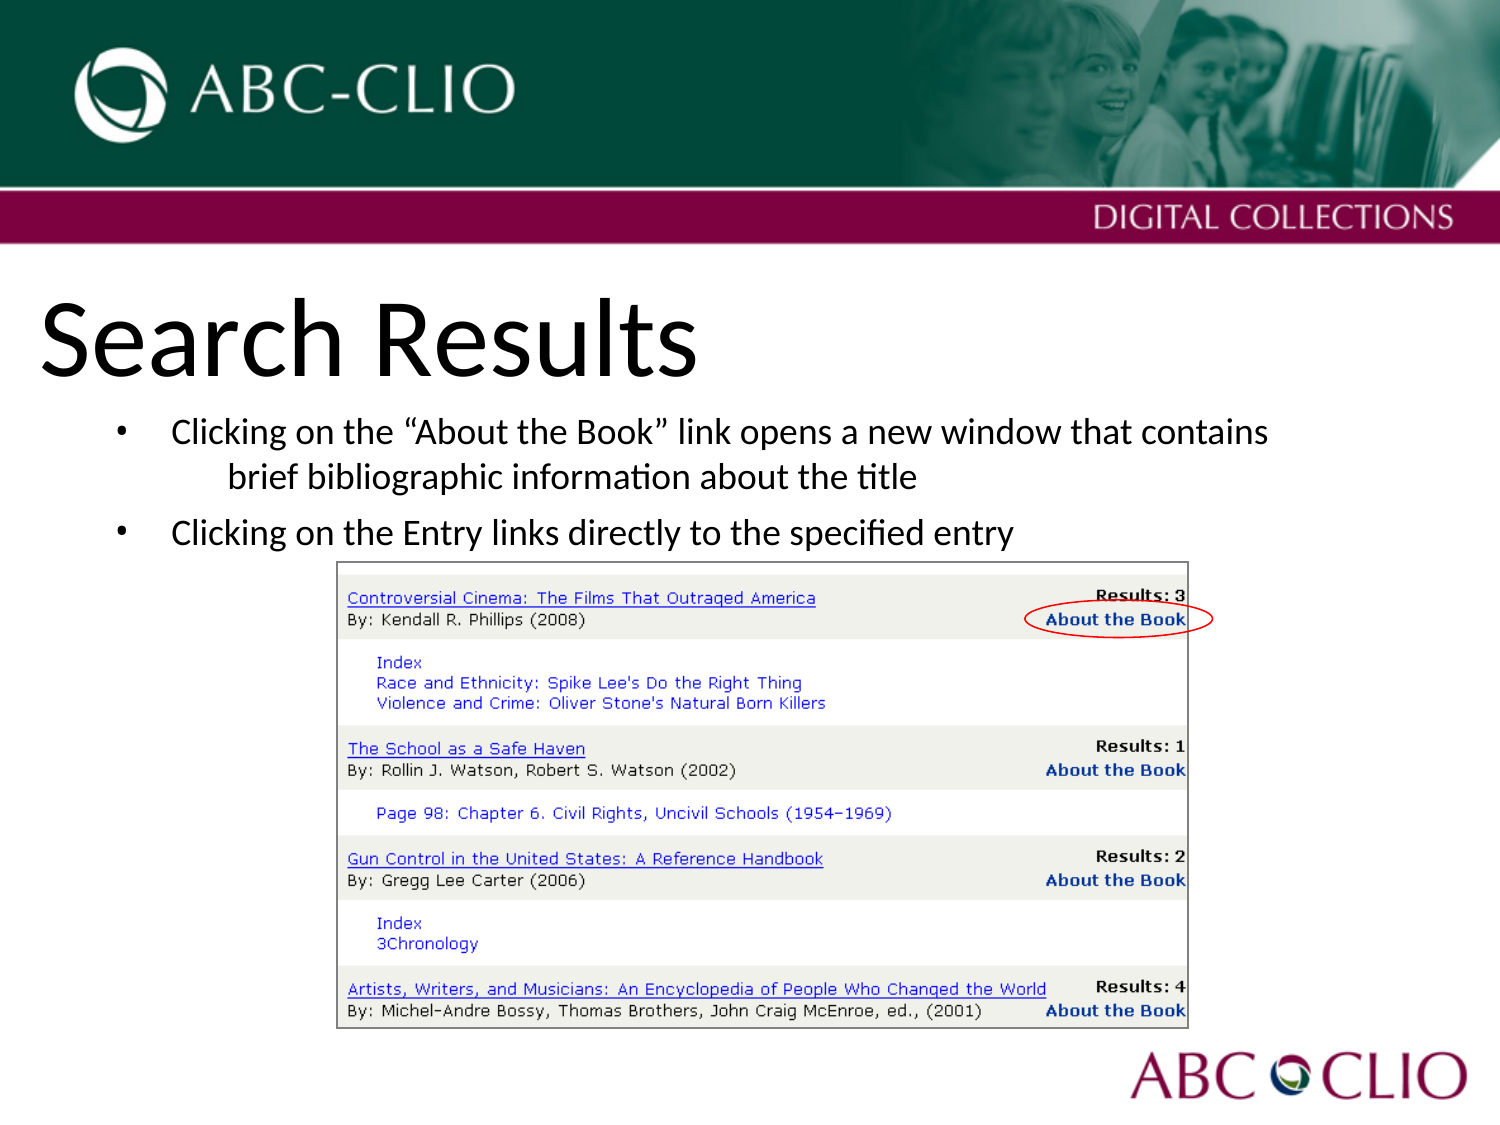

# Search Results
Clicking on the “About the Book” link opens a new window that contains brief bibliographic information about the title
Clicking on the Entry links directly to the specified entry